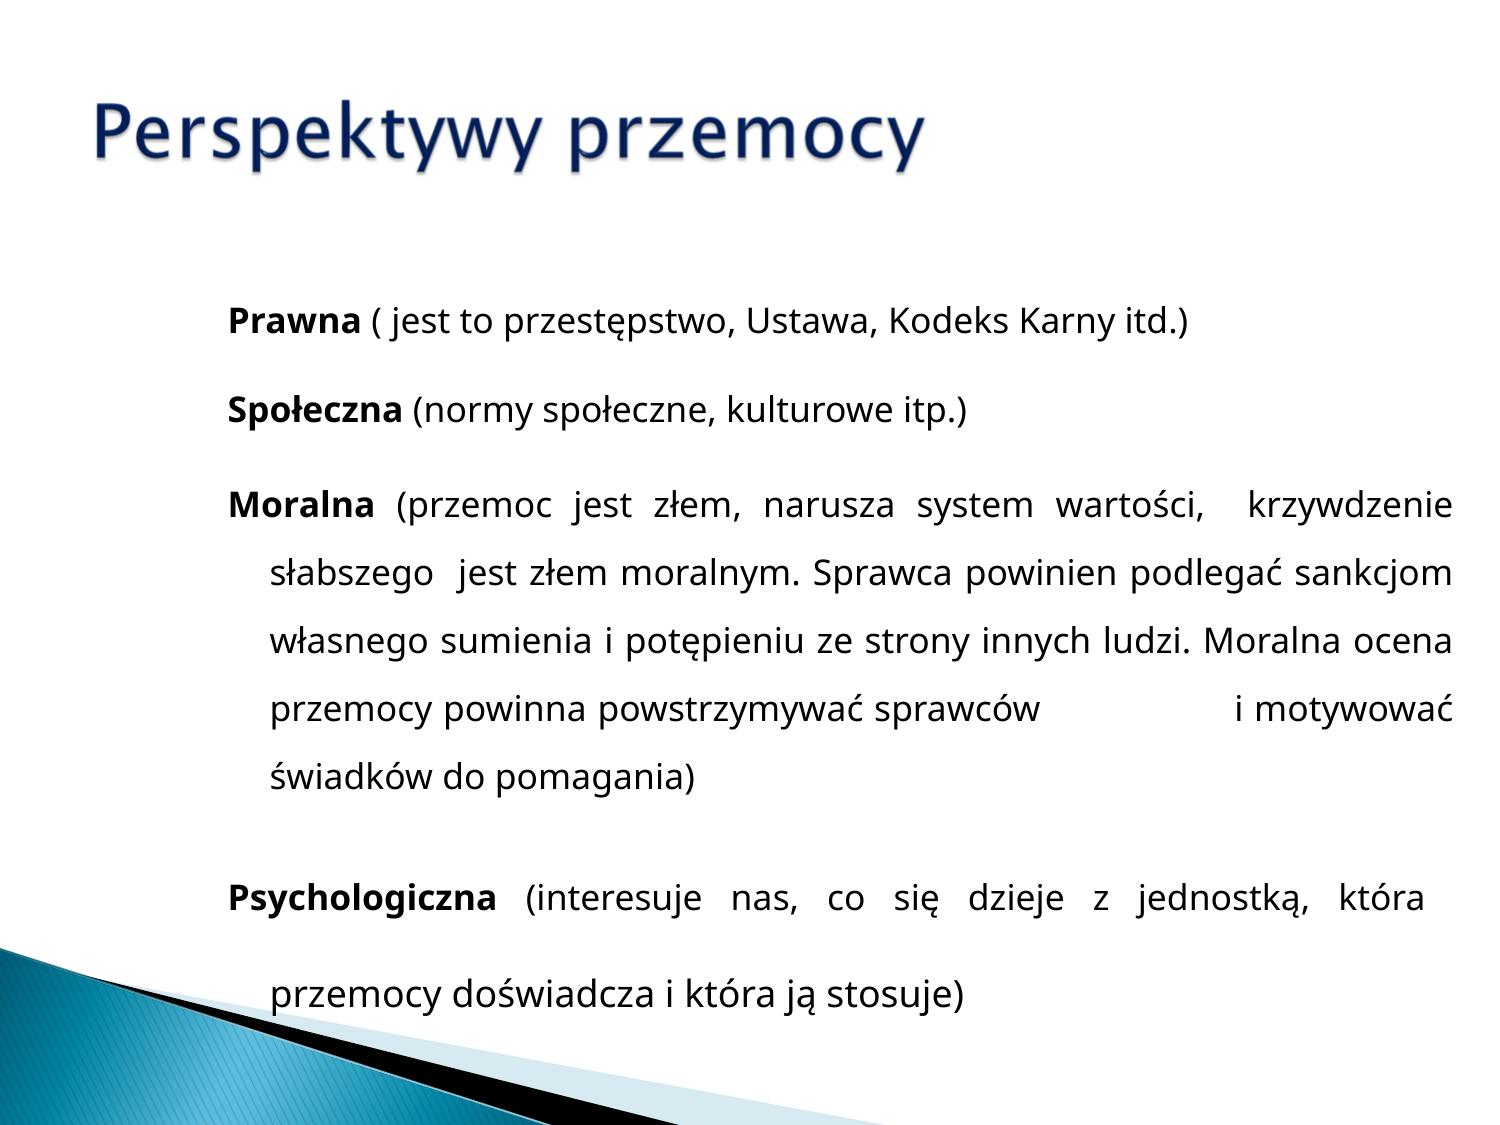

# Prawna ( jest to przestępstwo, Ustawa, Kodeks Karny itd.)
Społeczna (normy społeczne, kulturowe itp.)
Moralna (przemoc jest złem, narusza system wartości, krzywdzenie słabszego jest złem moralnym. Sprawca powinien podlegać sankcjom własnego sumienia i potępieniu ze strony innych ludzi. Moralna ocena przemocy powinna powstrzymywać sprawców i motywować świadków do pomagania)
Psychologiczna (interesuje nas, co się dzieje z jednostką, która przemocy doświadcza i która ją stosuje)